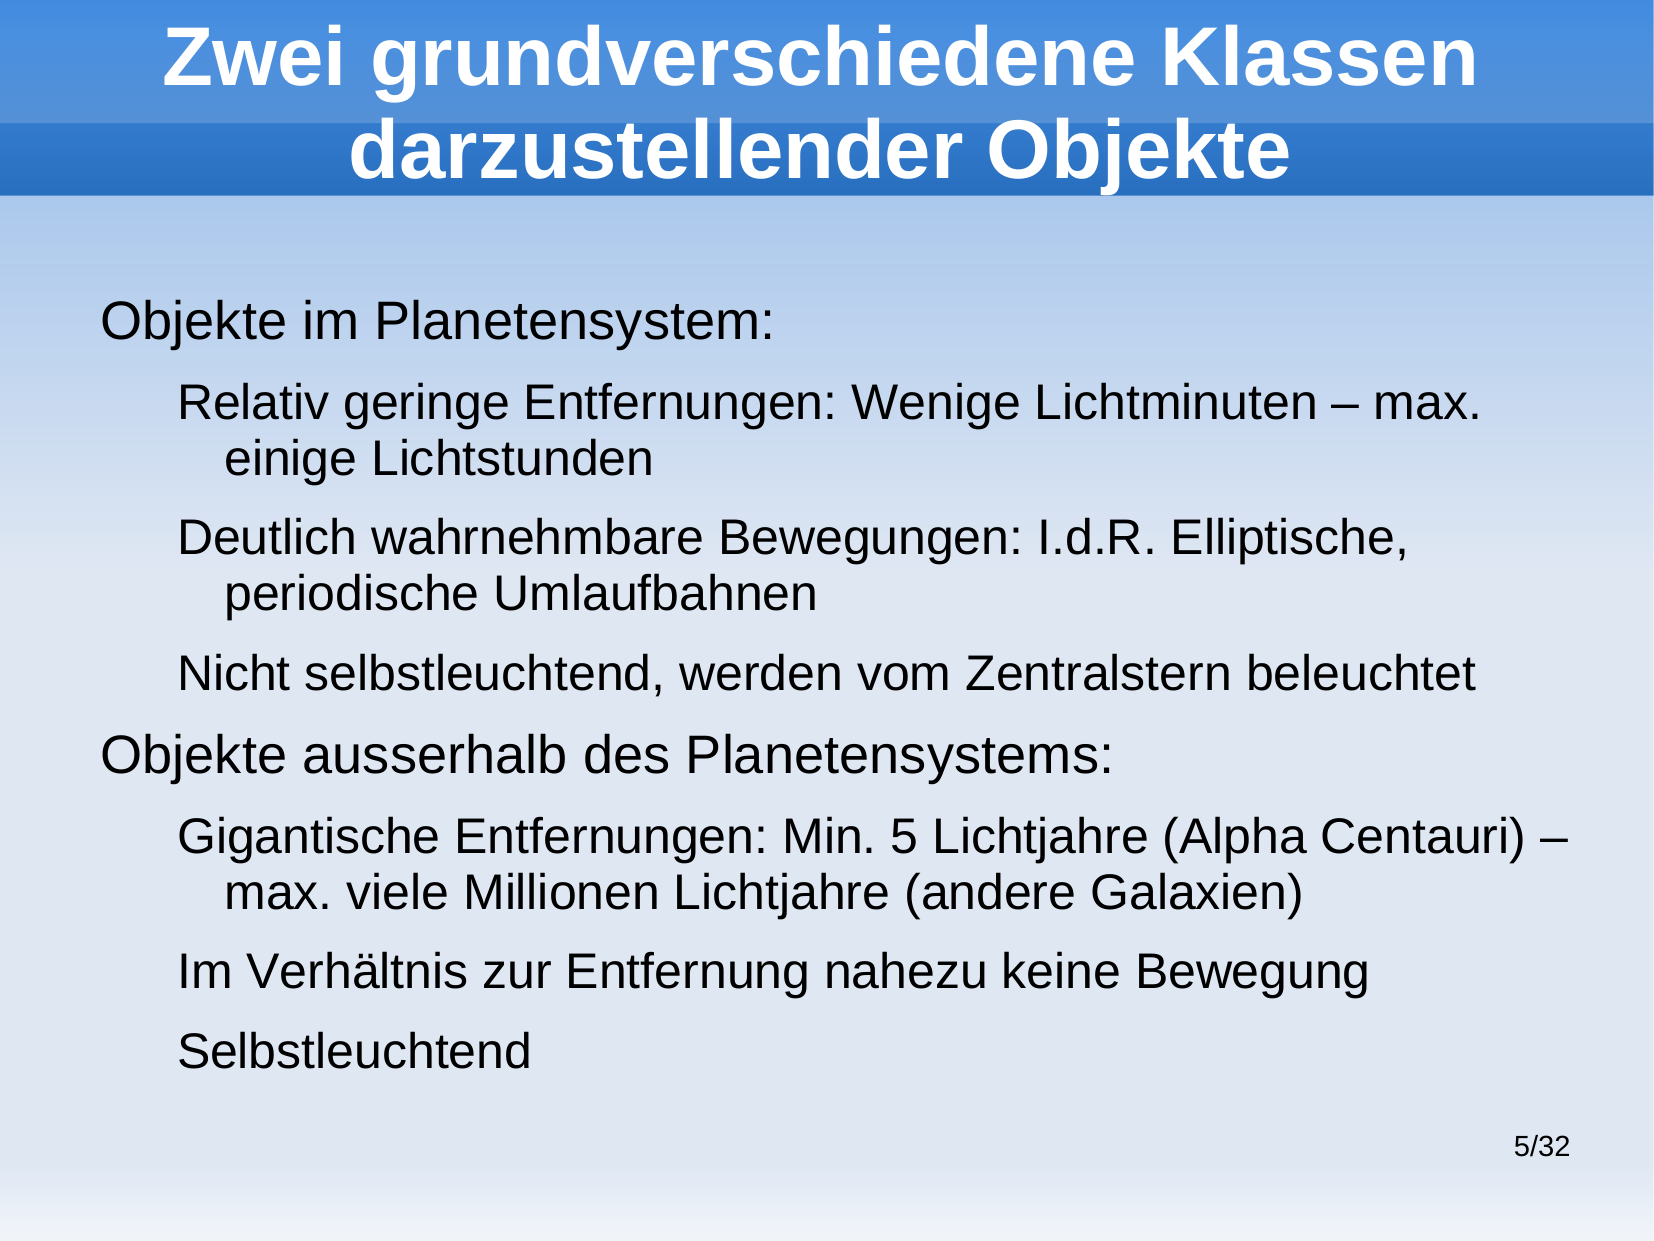

# Zwei grundverschiedene Klassen darzustellender Objekte
Objekte im Planetensystem:
Relativ geringe Entfernungen: Wenige Lichtminuten – max. einige Lichtstunden
Deutlich wahrnehmbare Bewegungen: I.d.R. Elliptische, periodische Umlaufbahnen
Nicht selbstleuchtend, werden vom Zentralstern beleuchtet
Objekte ausserhalb des Planetensystems:
Gigantische Entfernungen: Min. 5 Lichtjahre (Alpha Centauri) – max. viele Millionen Lichtjahre (andere Galaxien)
Im Verhältnis zur Entfernung nahezu keine Bewegung
Selbstleuchtend
5